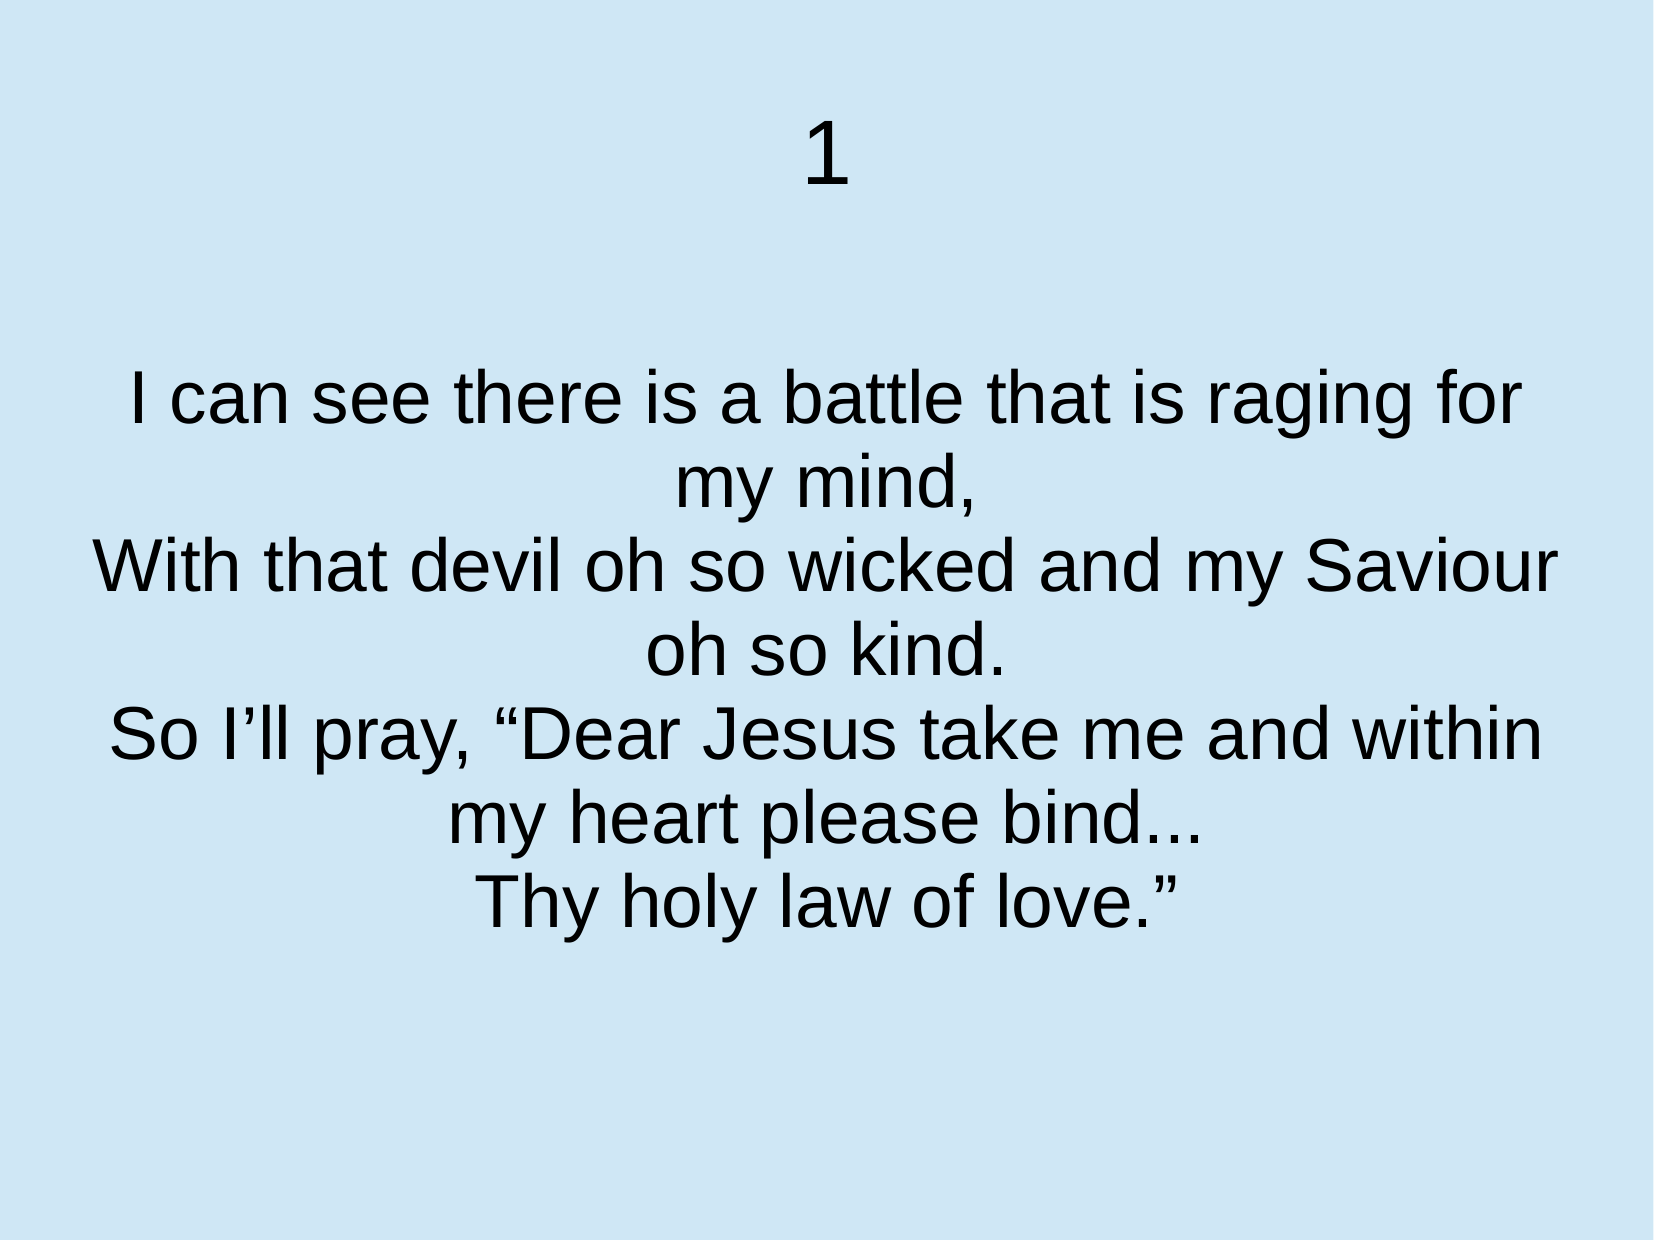

# 1
I can see there is a battle that is raging for my mind,
With that devil oh so wicked and my Saviour oh so kind.
So I’ll pray, “Dear Jesus take me and within my heart please bind...
Thy holy law of love.”